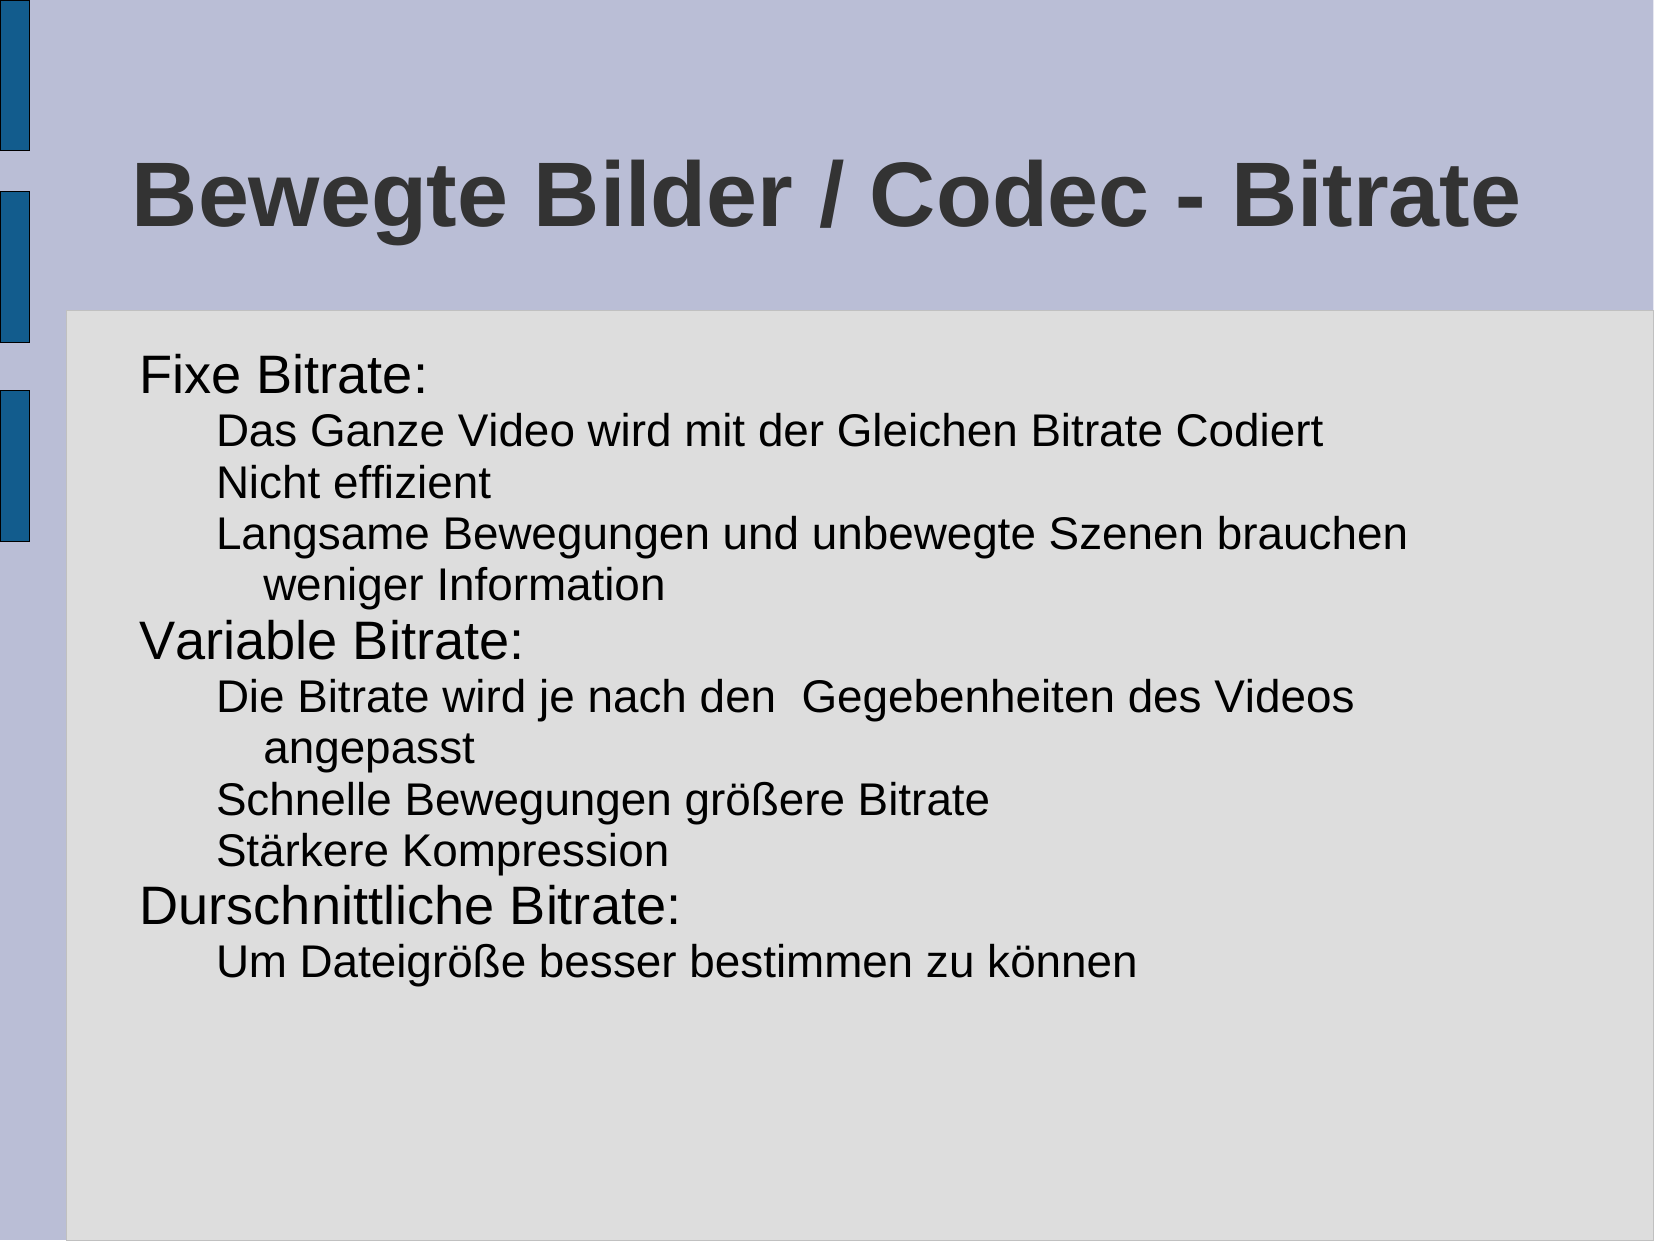

# Bewegte Bilder / Codec - Bitrate
Fixe Bitrate:
Das Ganze Video wird mit der Gleichen Bitrate Codiert
Nicht effizient
Langsame Bewegungen und unbewegte Szenen brauchen weniger Information
Variable Bitrate:
Die Bitrate wird je nach den Gegebenheiten des Videos angepasst
Schnelle Bewegungen größere Bitrate
Stärkere Kompression
Durschnittliche Bitrate:
Um Dateigröße besser bestimmen zu können